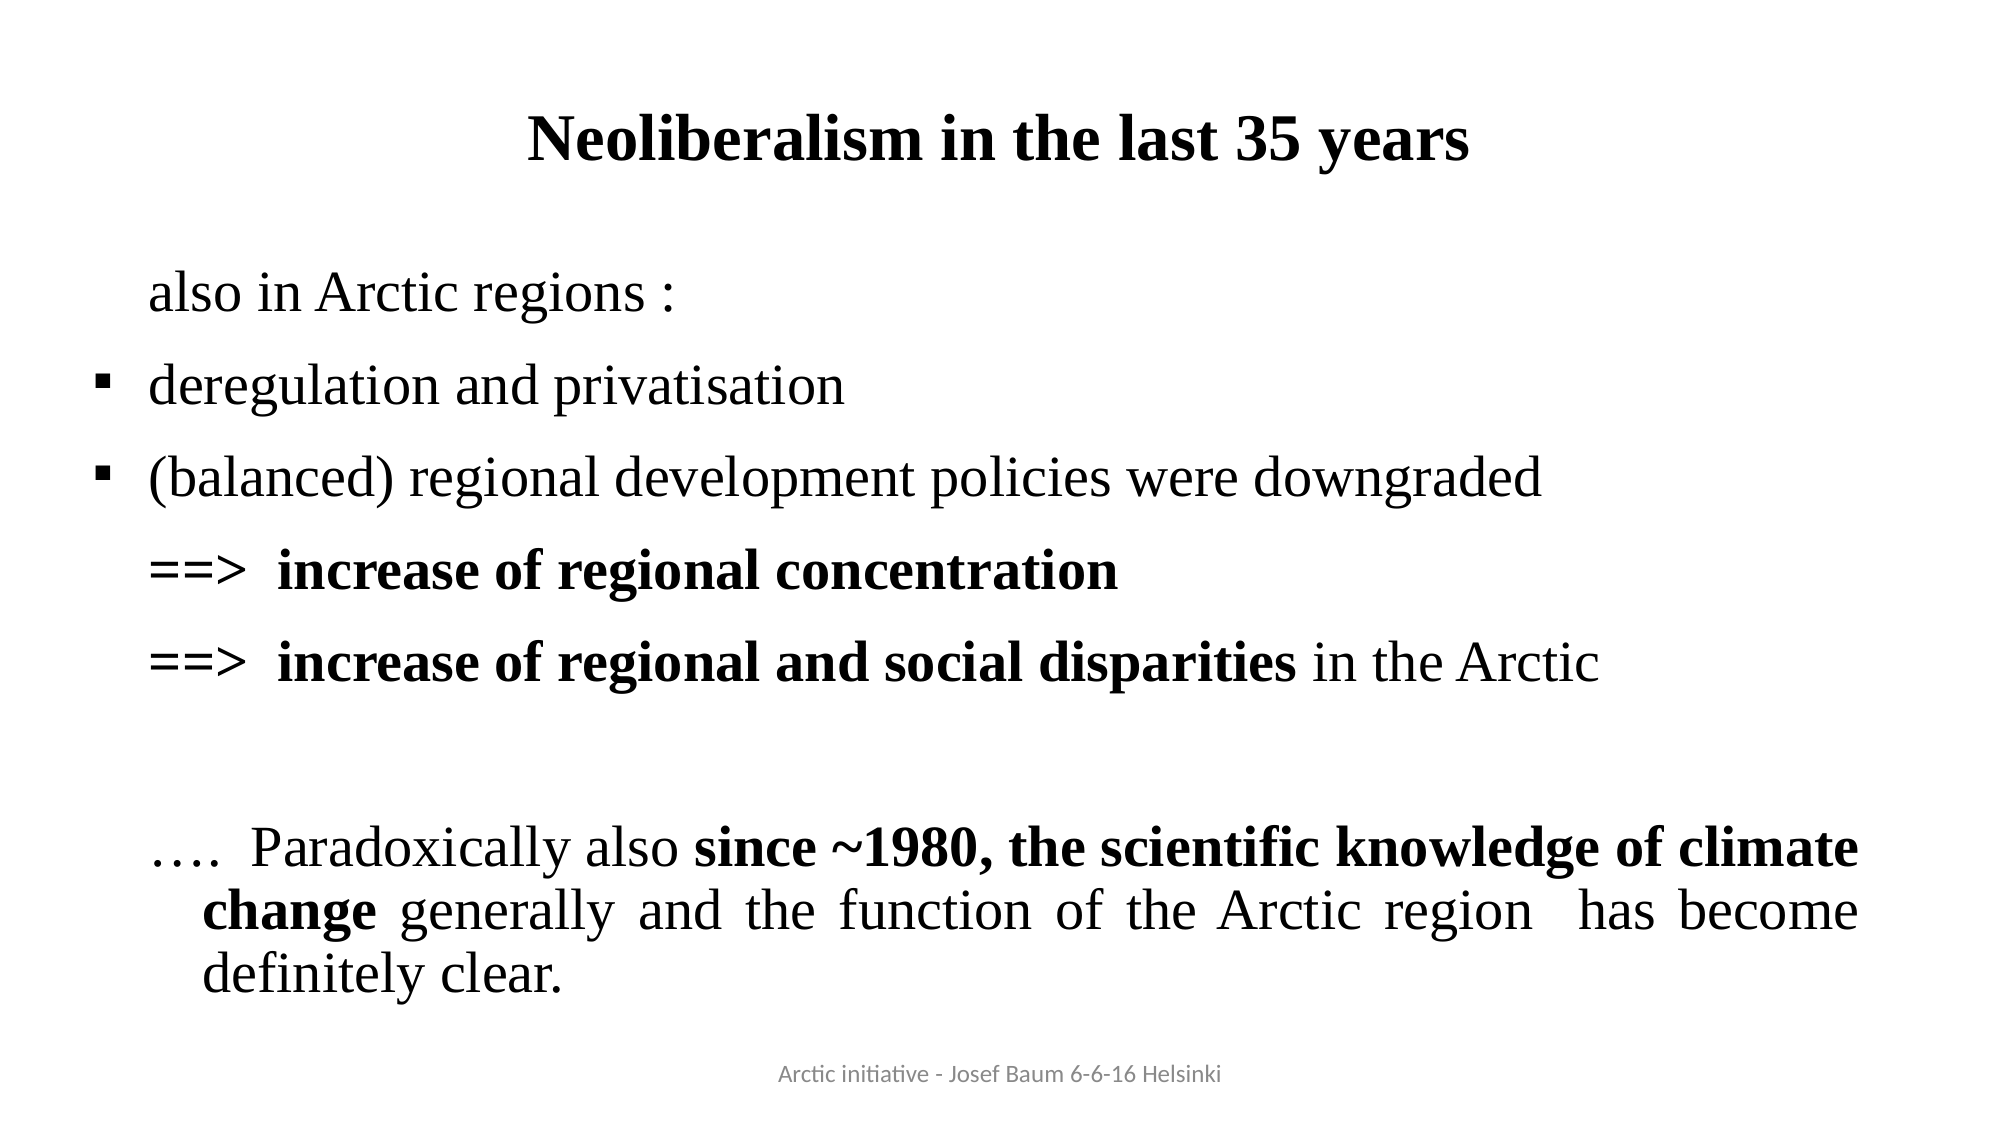

# Neoliberalism in the last 35 years
also in Arctic regions :
deregulation and privatisation
(balanced) regional development policies were downgraded
==> increase of regional concentration
==> increase of regional and social disparities in the Arctic
…. Paradoxically also since ~1980, the scientific knowledge of climate change generally and the function of the Arctic region has become definitely clear.
Arctic initiative - Josef Baum 6-6-16 Helsinki